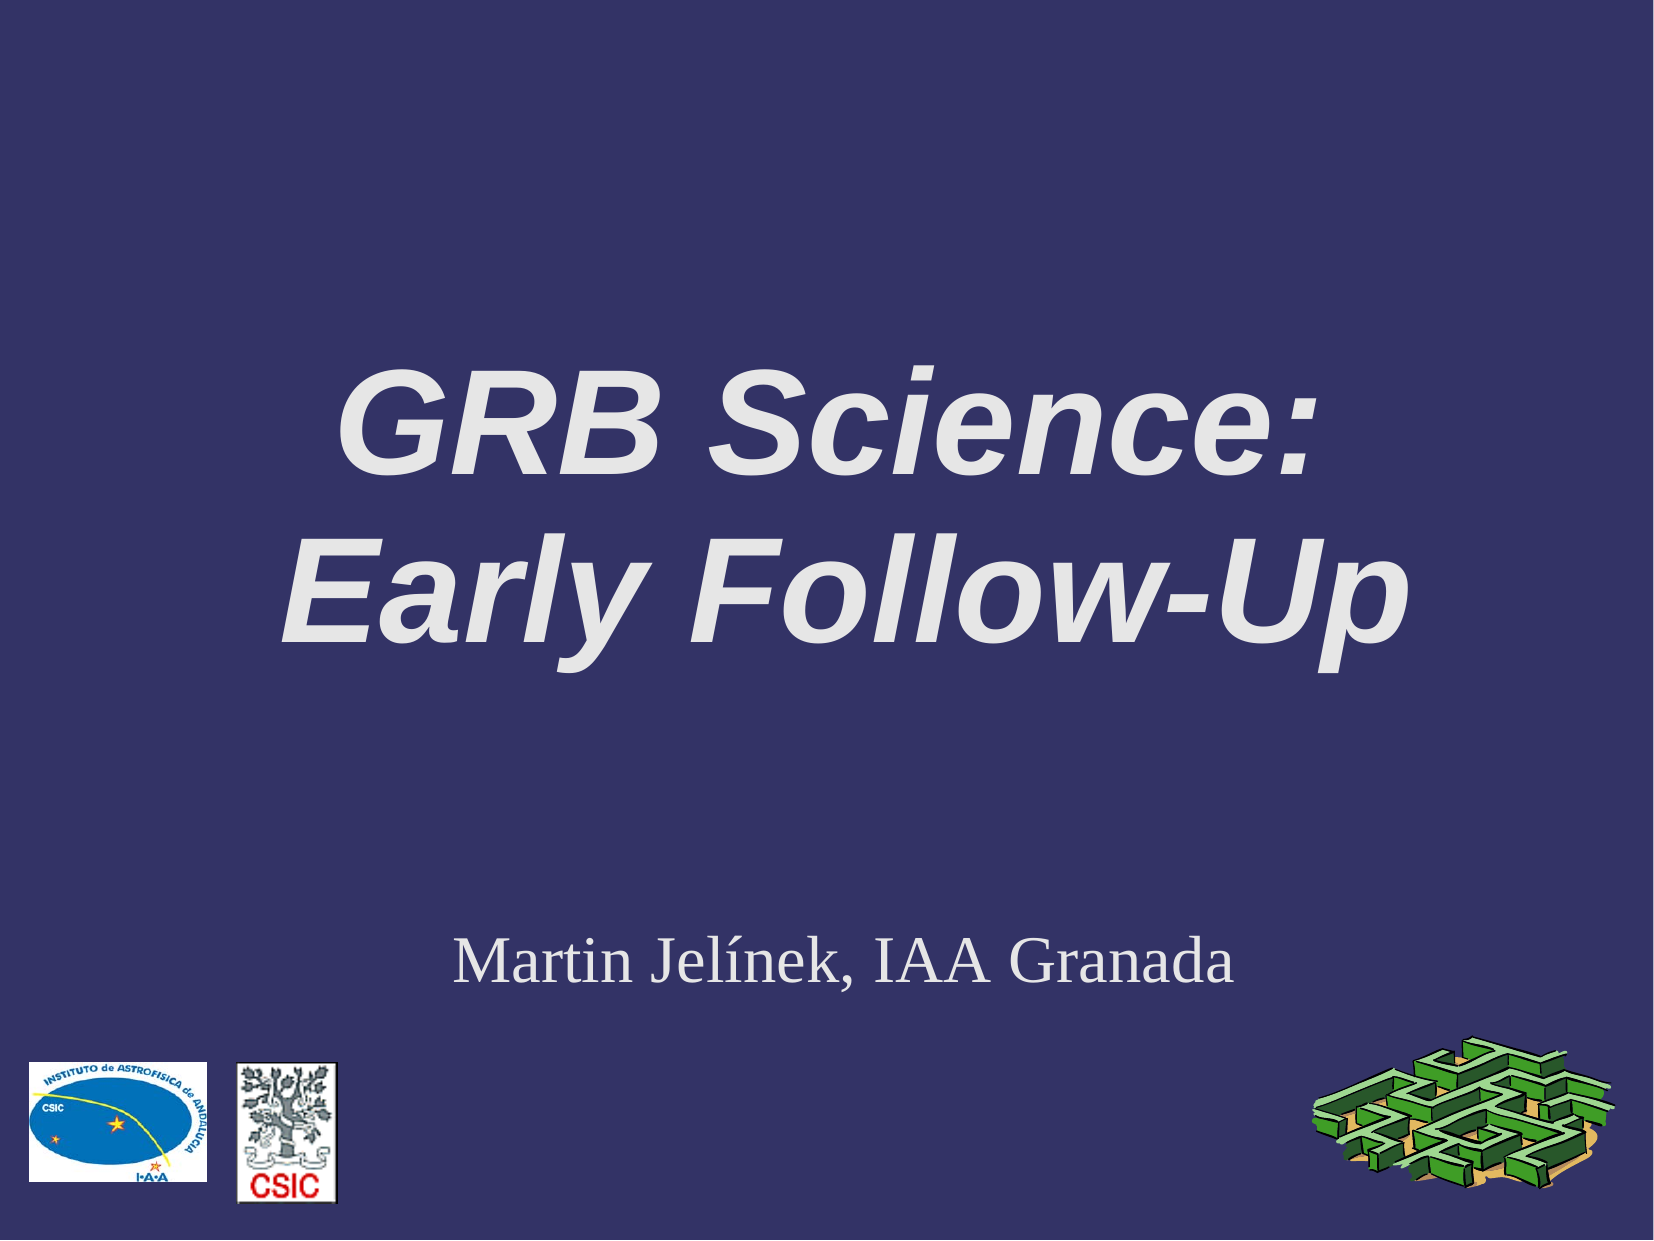

# GRB Science: Early Follow-Up
Martin Jelínek, IAA Granada